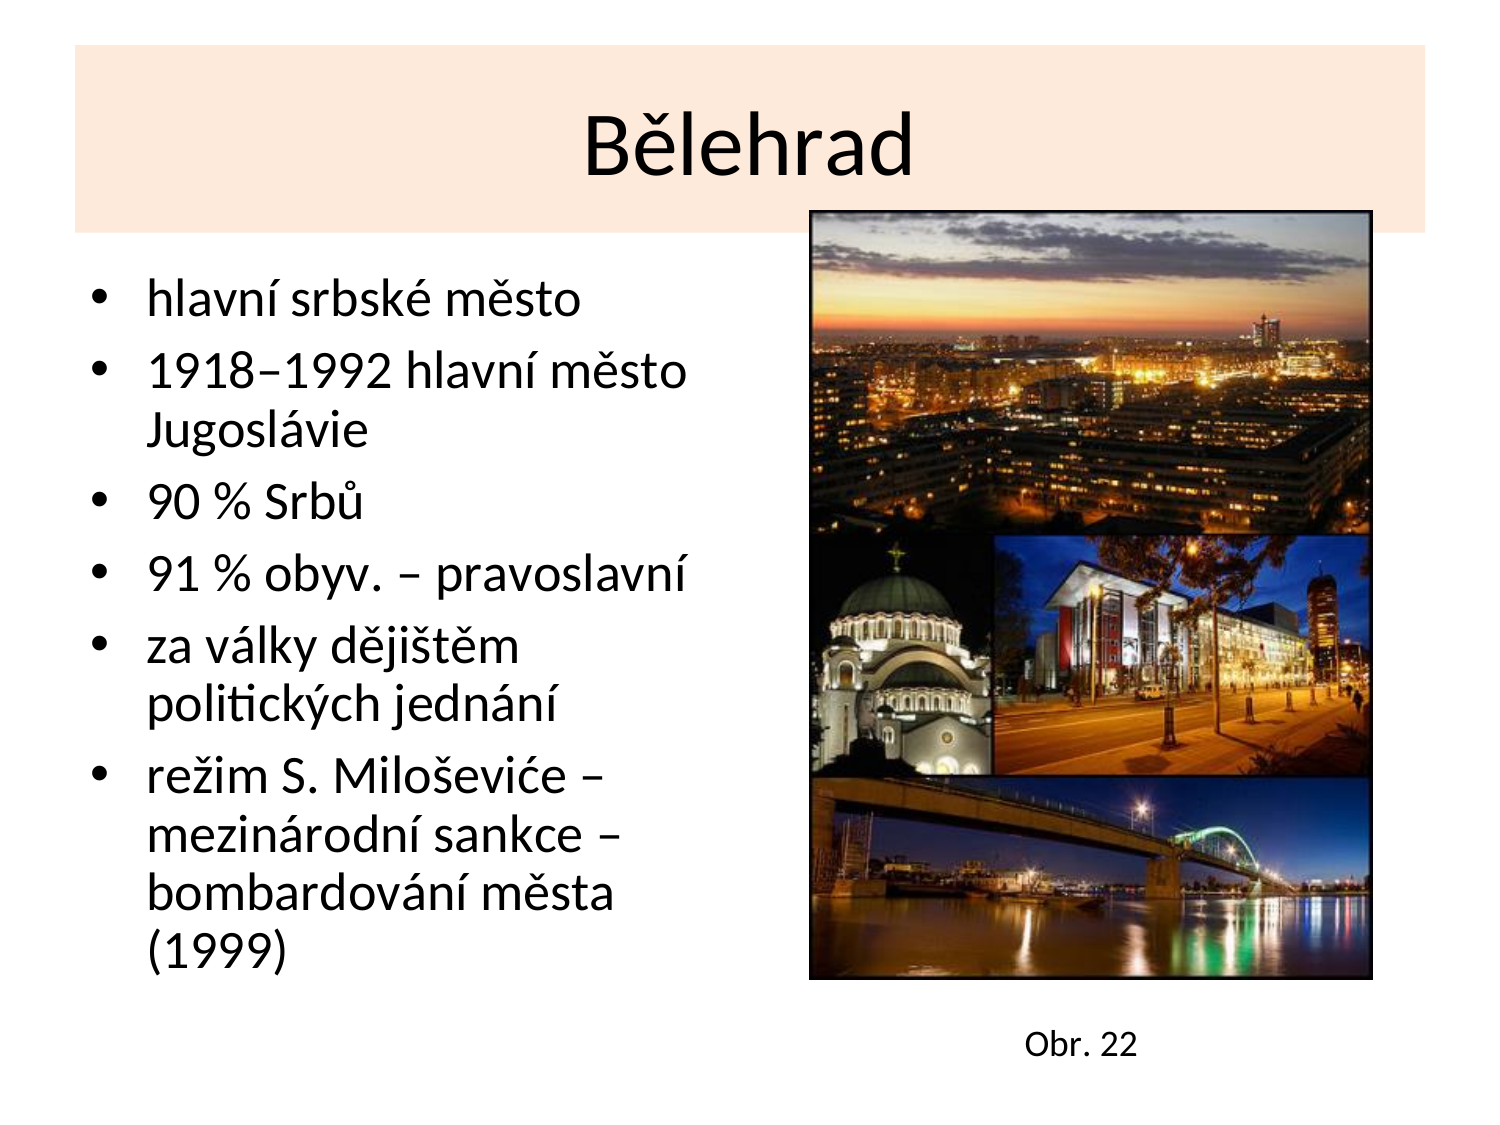

# Bělehrad
hlavní srbské město
1918–1992 hlavní město Jugoslávie
90 % Srbů
91 % obyv. – pravoslavní
za války dějištěm politických jednání
režim S. Miloševiće – mezinárodní sankce – bombardování města (1999)
Obr. 22